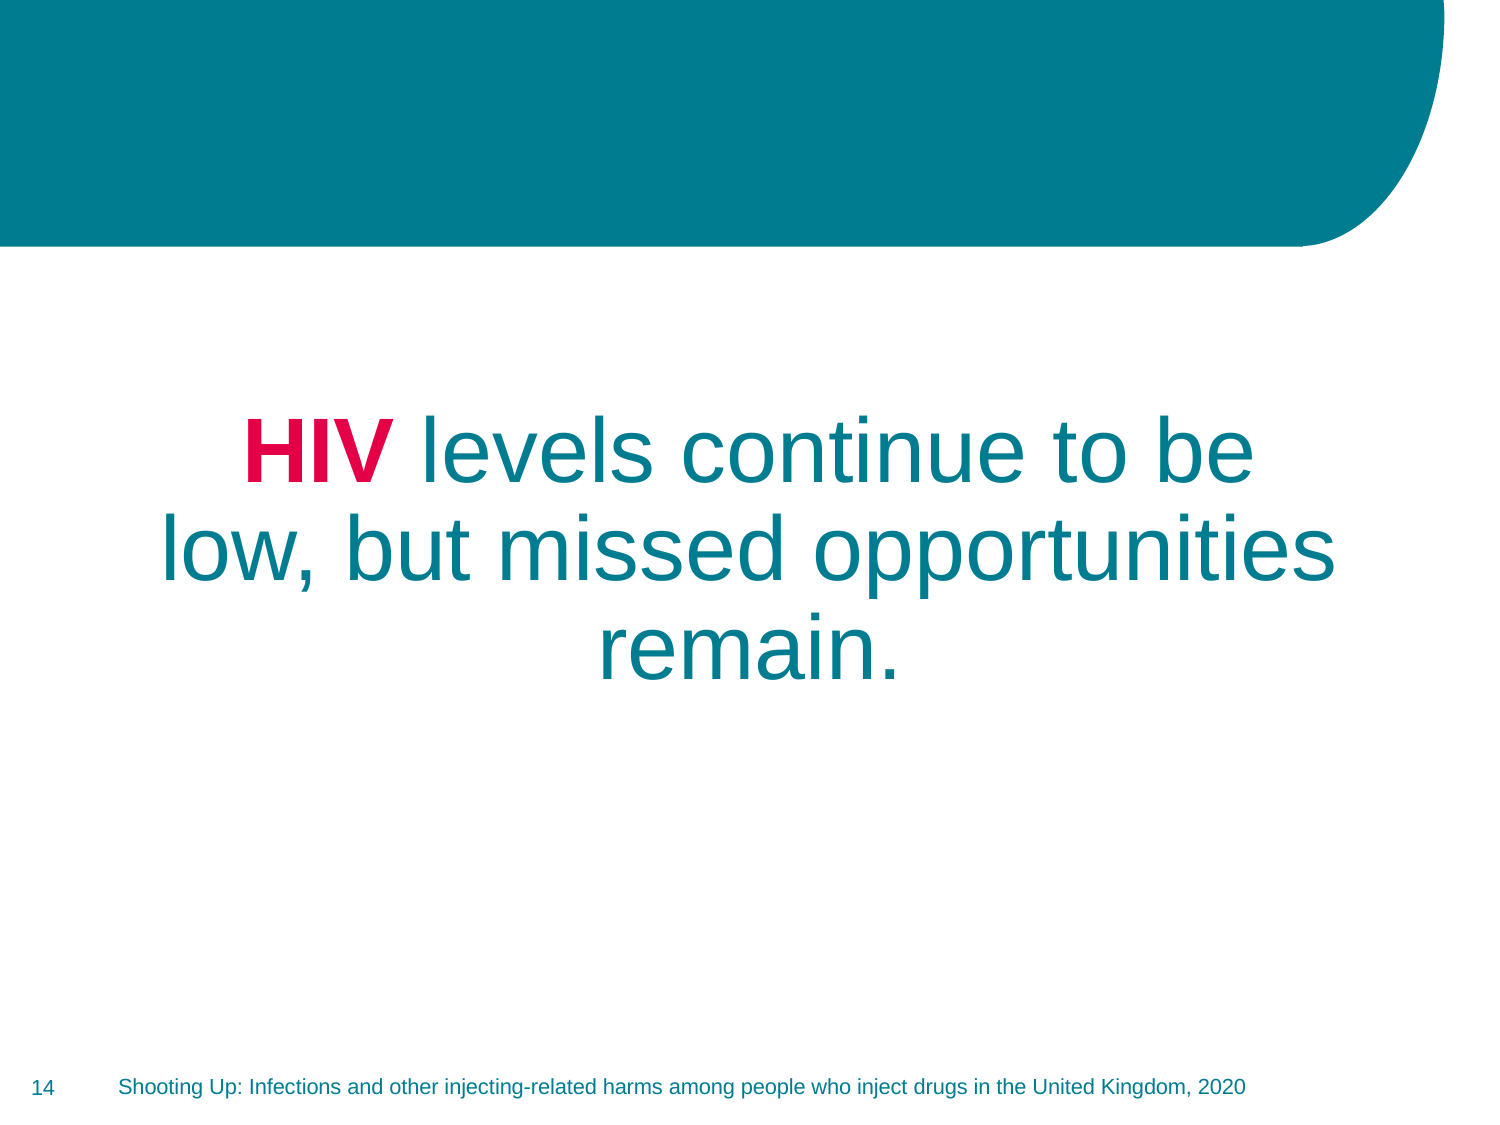

# HIV levels continue to be low, but missed opportunities remain.
8
Shooting Up: Infections and other injecting-related harms among people who inject drugs in the United Kingdom, 2020